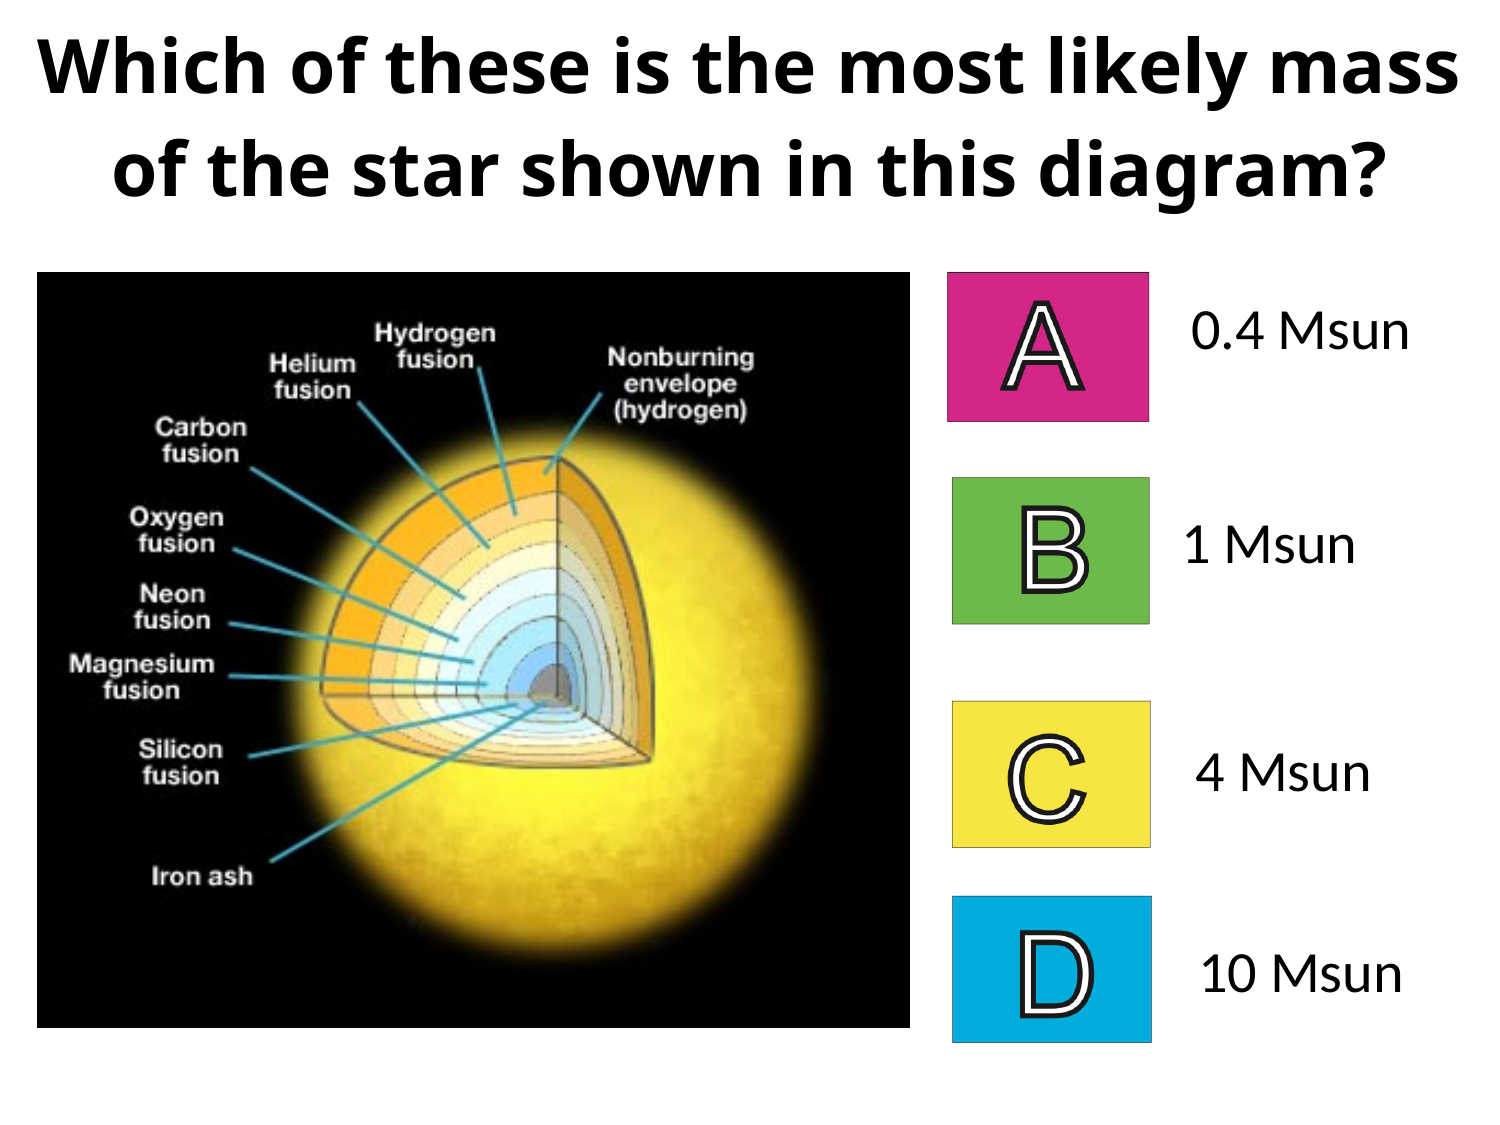

# Which of these is the most likely mass of the star shown in this diagram?
0.4 Msun
1 Msun
4 Msun
10 Msun